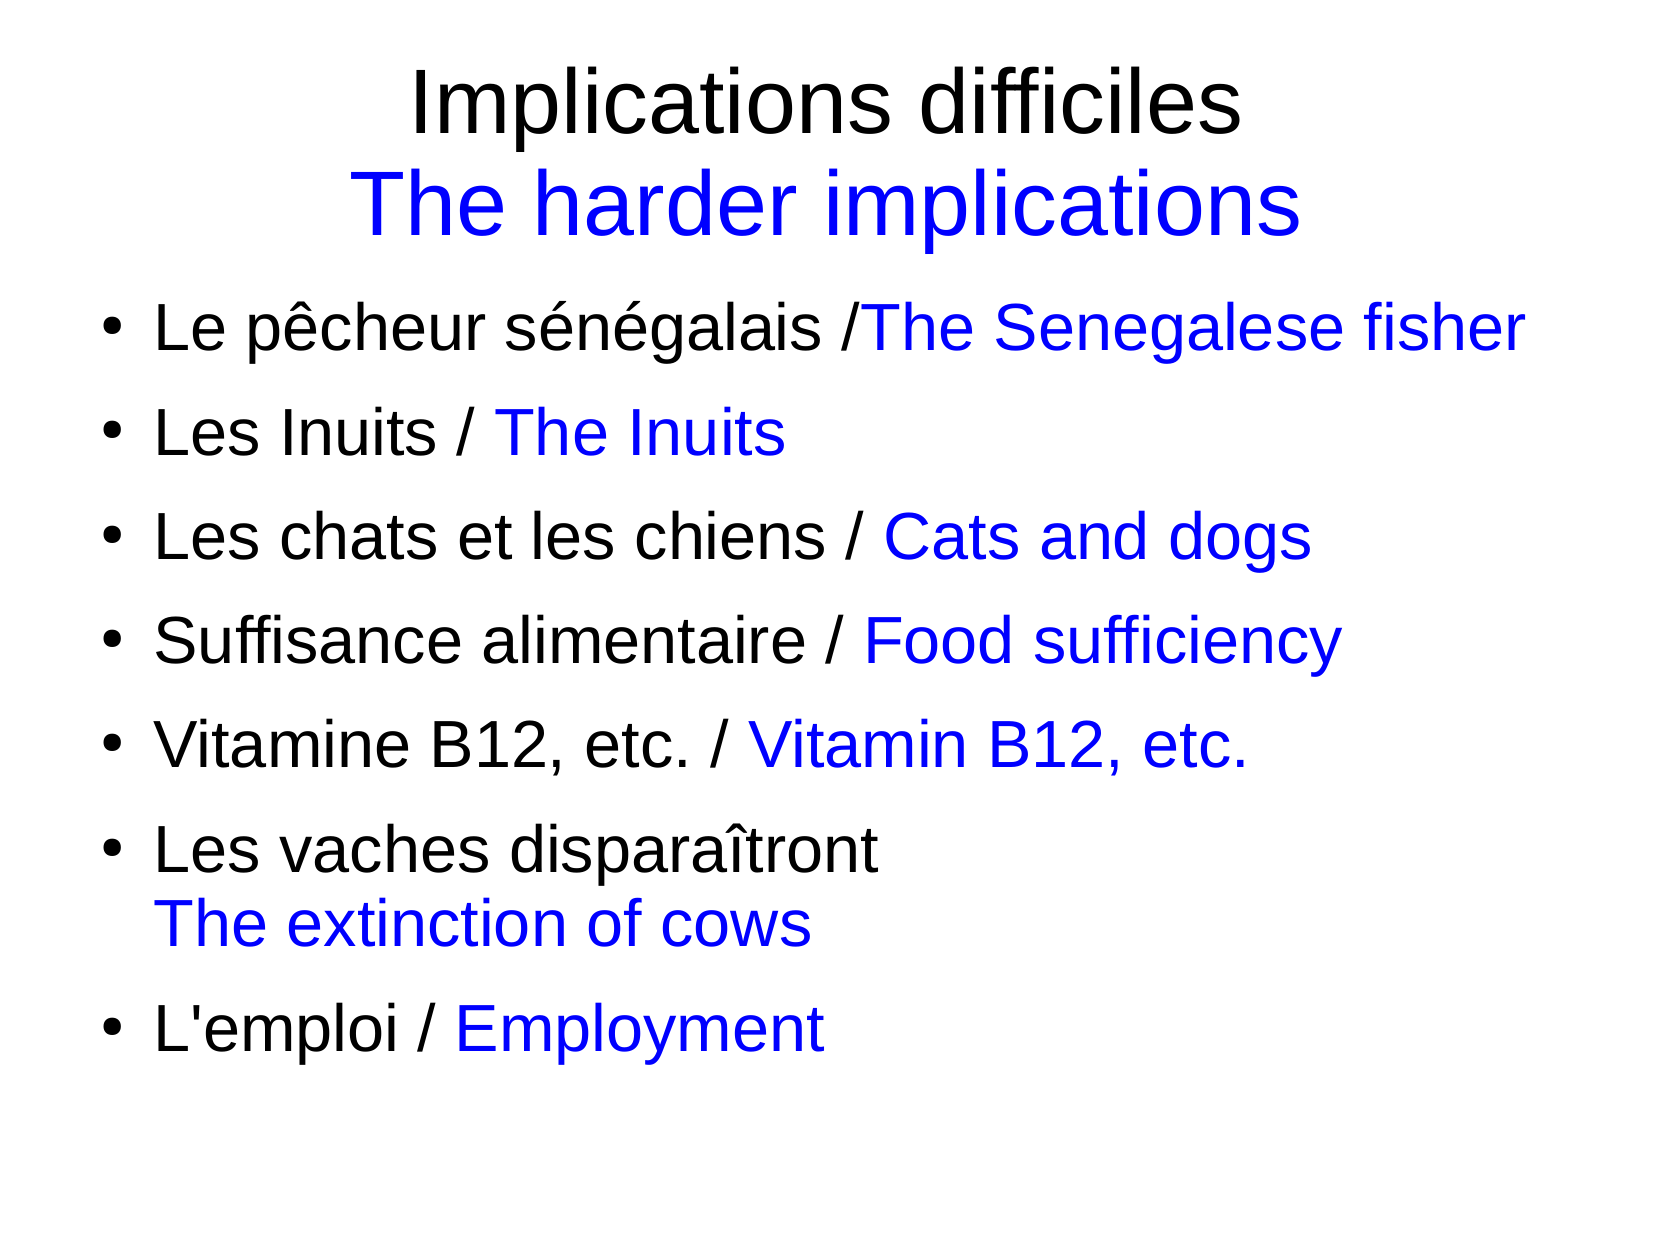

# Implications difficiles The harder implications
Le pêcheur sénégalais /The Senegalese fisher
Les Inuits / The Inuits
Les chats et les chiens / Cats and dogs
Suffisance alimentaire / Food sufficiency
Vitamine B12, etc. / Vitamin B12, etc.
Les vaches disparaîtront
The extinction of cows
L'emploi / Employment